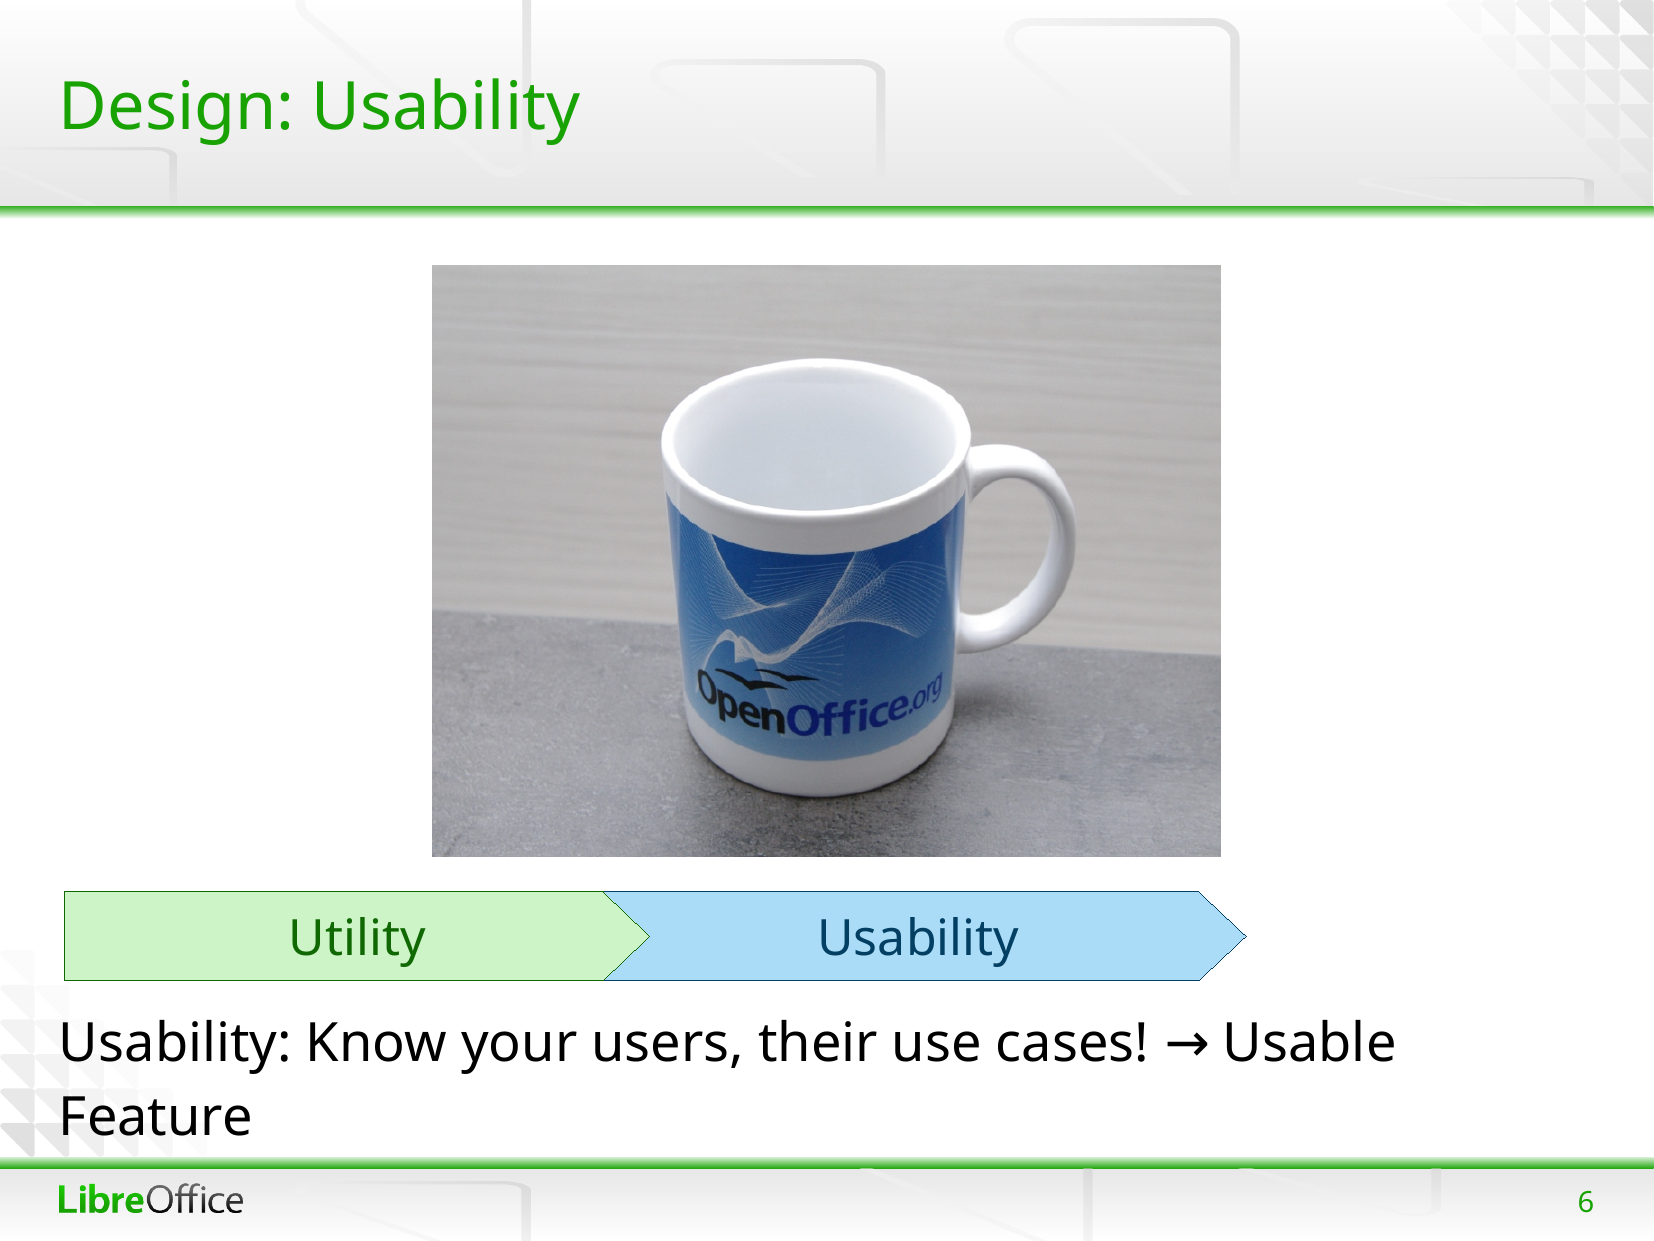

# Design: Usability
Utility
Usability
Usability: Know your users, their use cases! → Usable Feature
6